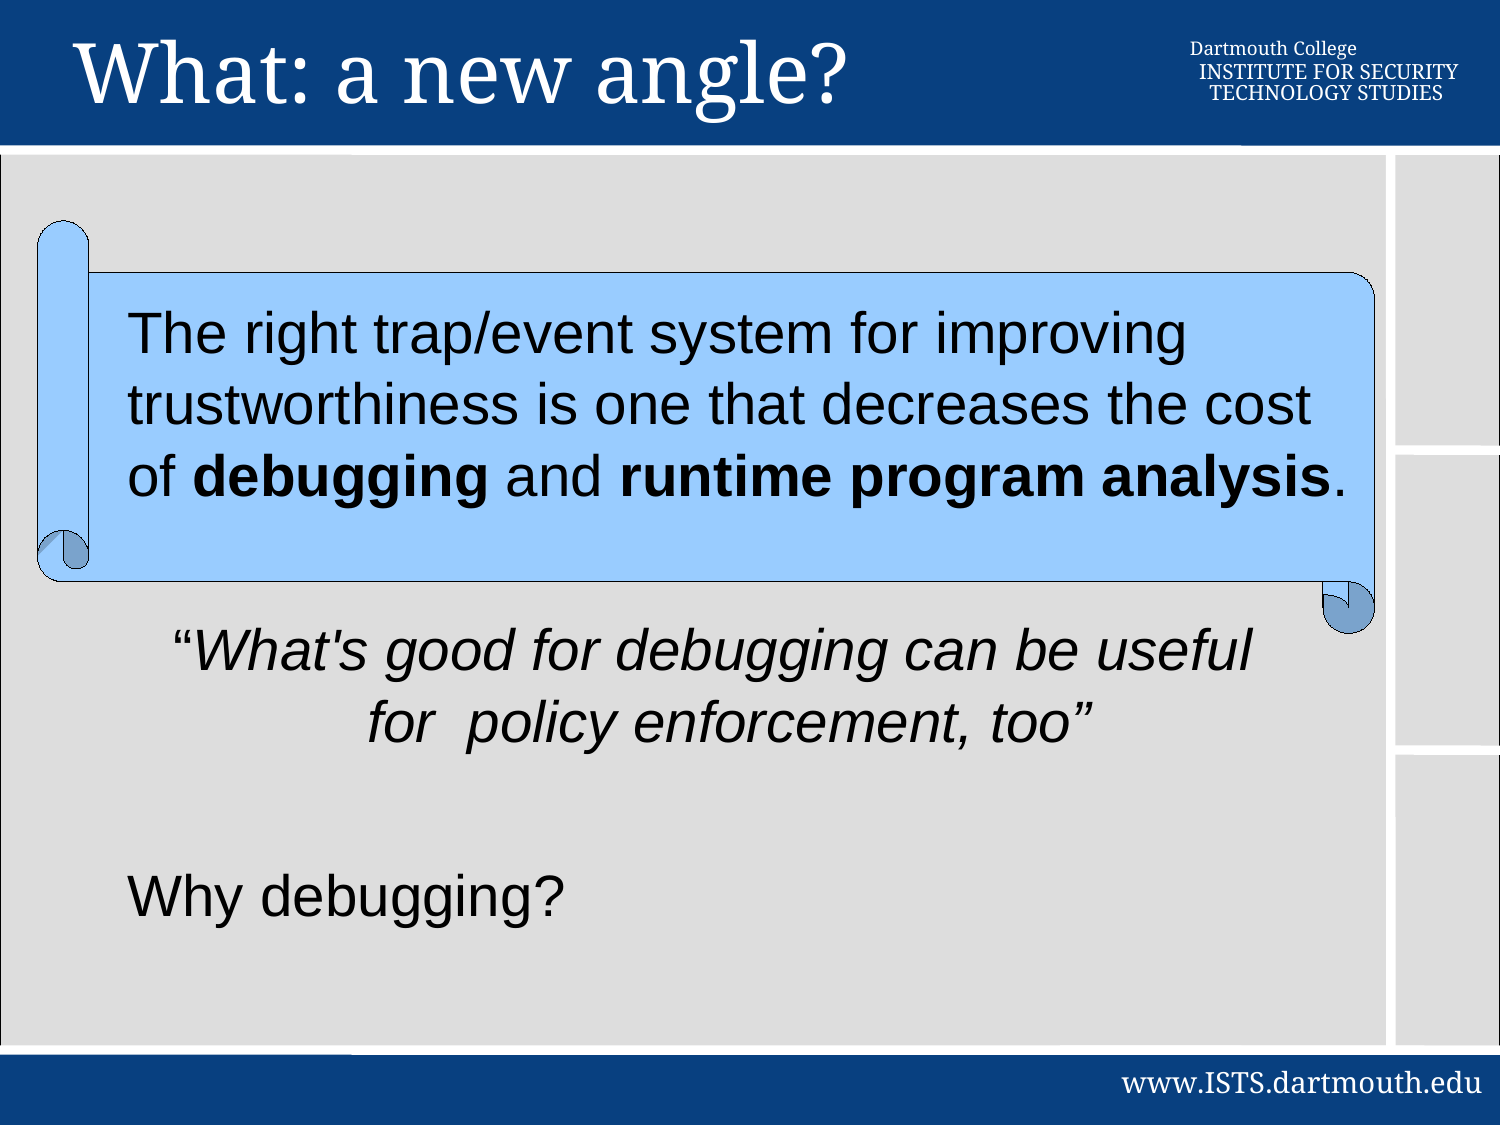

What: a new angle?
Dartmouth College
INSTITUTE FOR SECURITY
TECHNOLOGY STUDIES
The right trap/event system for improving trustworthiness is one that decreases the cost of debugging and runtime program analysis.
“What's good for debugging can be useful
for policy enforcement, too”
Why debugging?
www.ISTS.dartmouth.edu